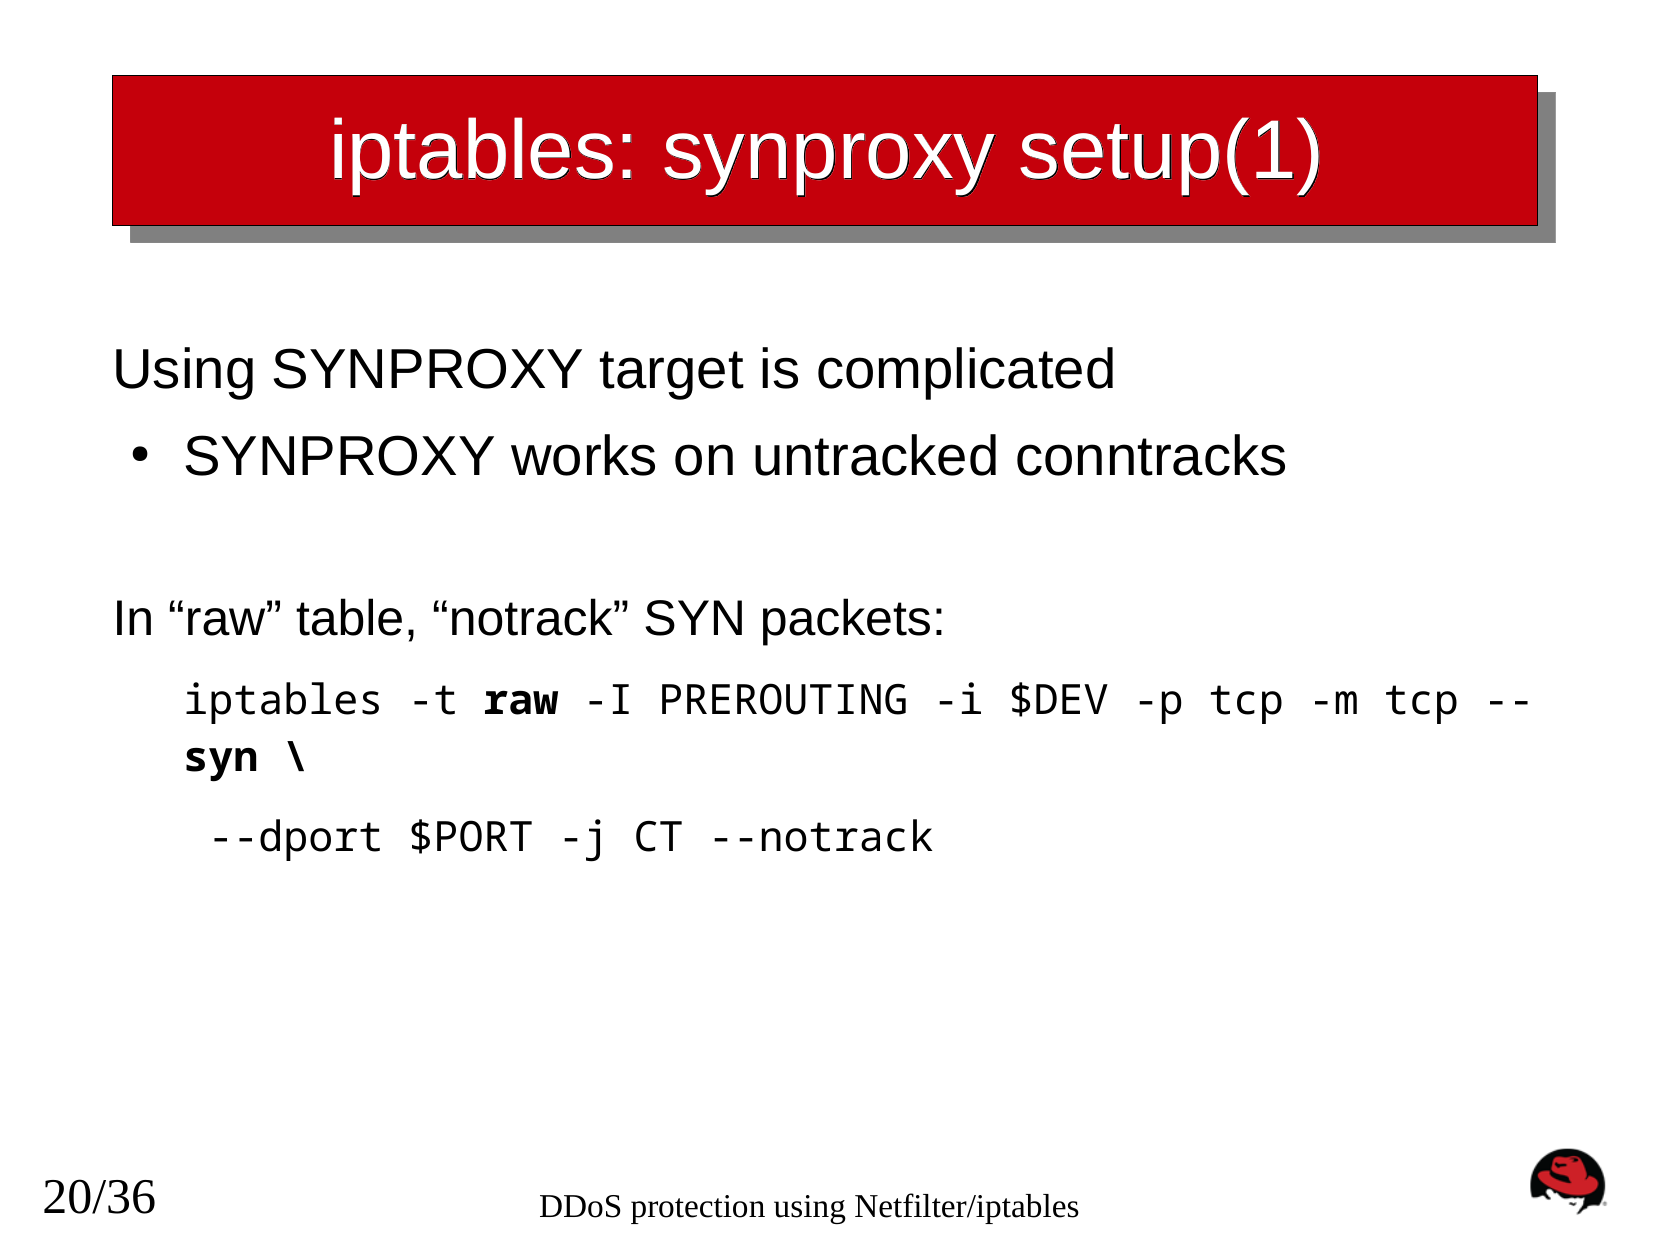

# iptables: synproxy setup(1)
Using SYNPROXY target is complicated
SYNPROXY works on untracked conntracks
In “raw” table, “notrack” SYN packets:
iptables -t raw -I PREROUTING -i $DEV -p tcp -m tcp --syn \
 --dport $PORT -j CT --notrack